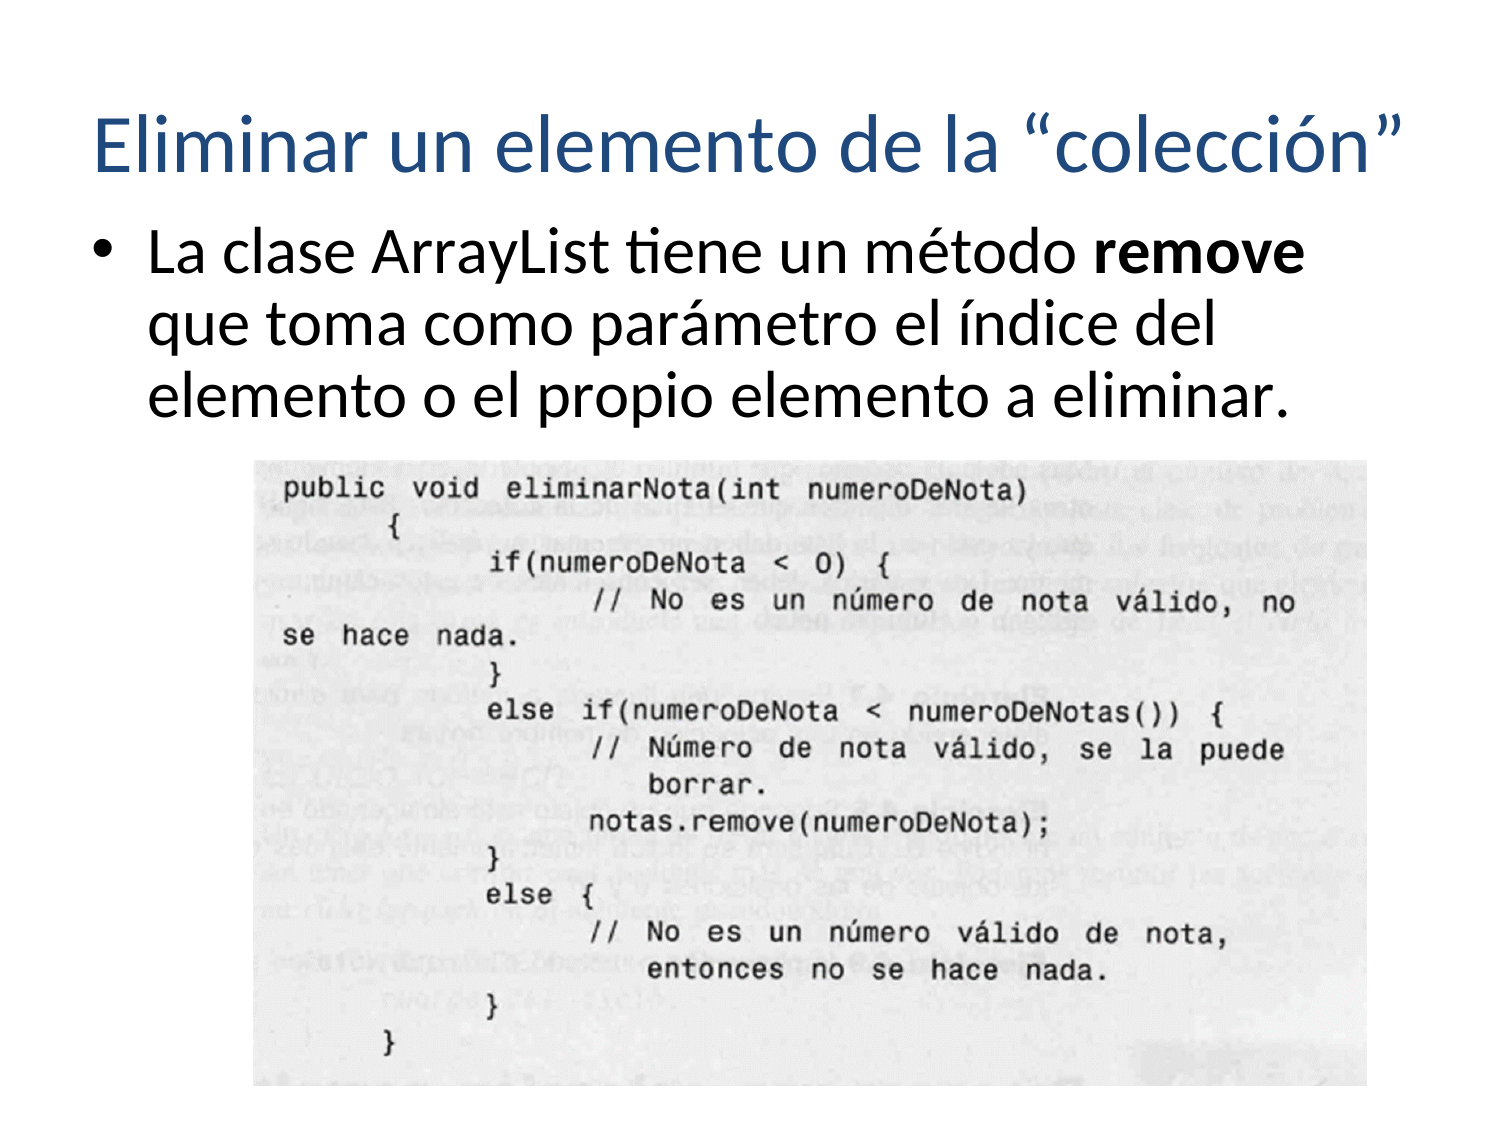

# Eliminar un elemento de la “colección”
La clase ArrayList tiene un método remove que toma como parámetro el índice del elemento o el propio elemento a eliminar.